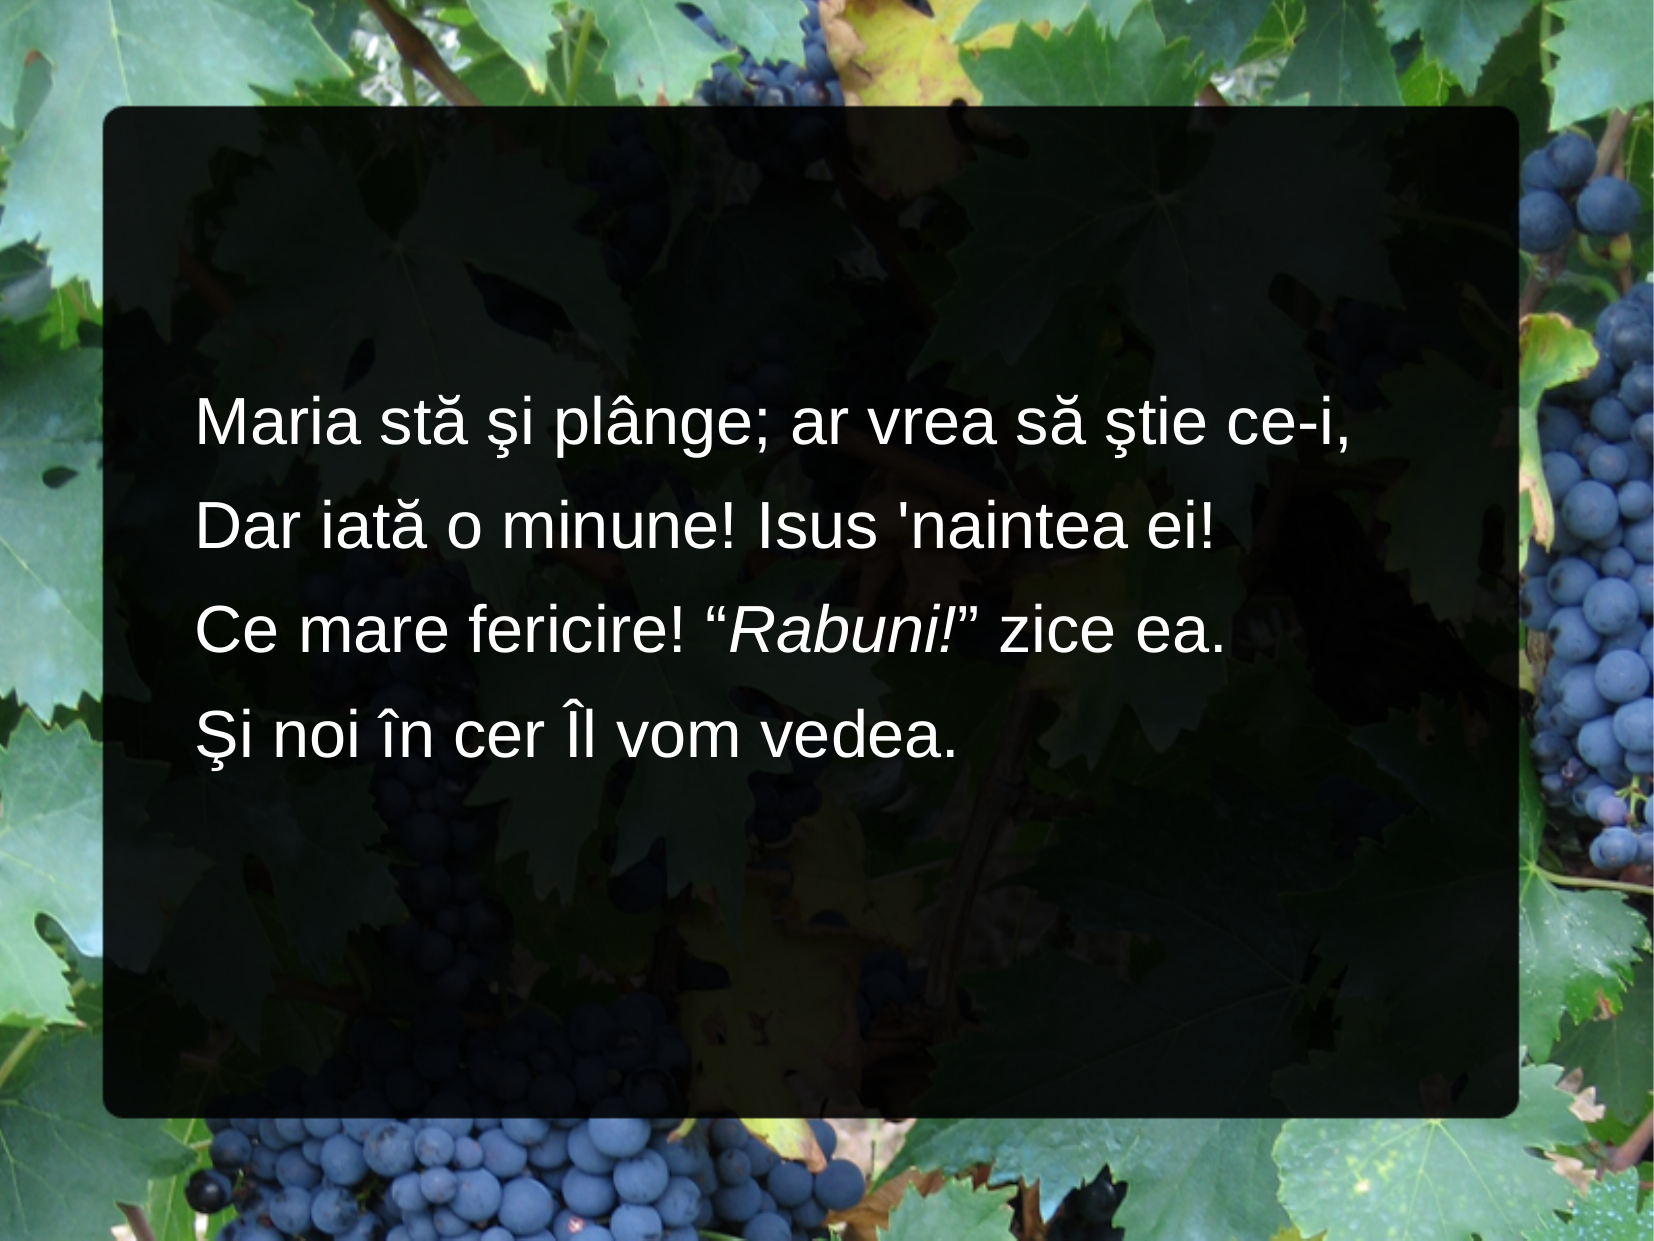

# Maria stă şi plânge; ar vrea să ştie ce-i,
Dar iată o minune! Isus 'naintea ei!
Ce mare fericire! “Rabuni!” zice ea.
Şi noi în cer Îl vom vedea.